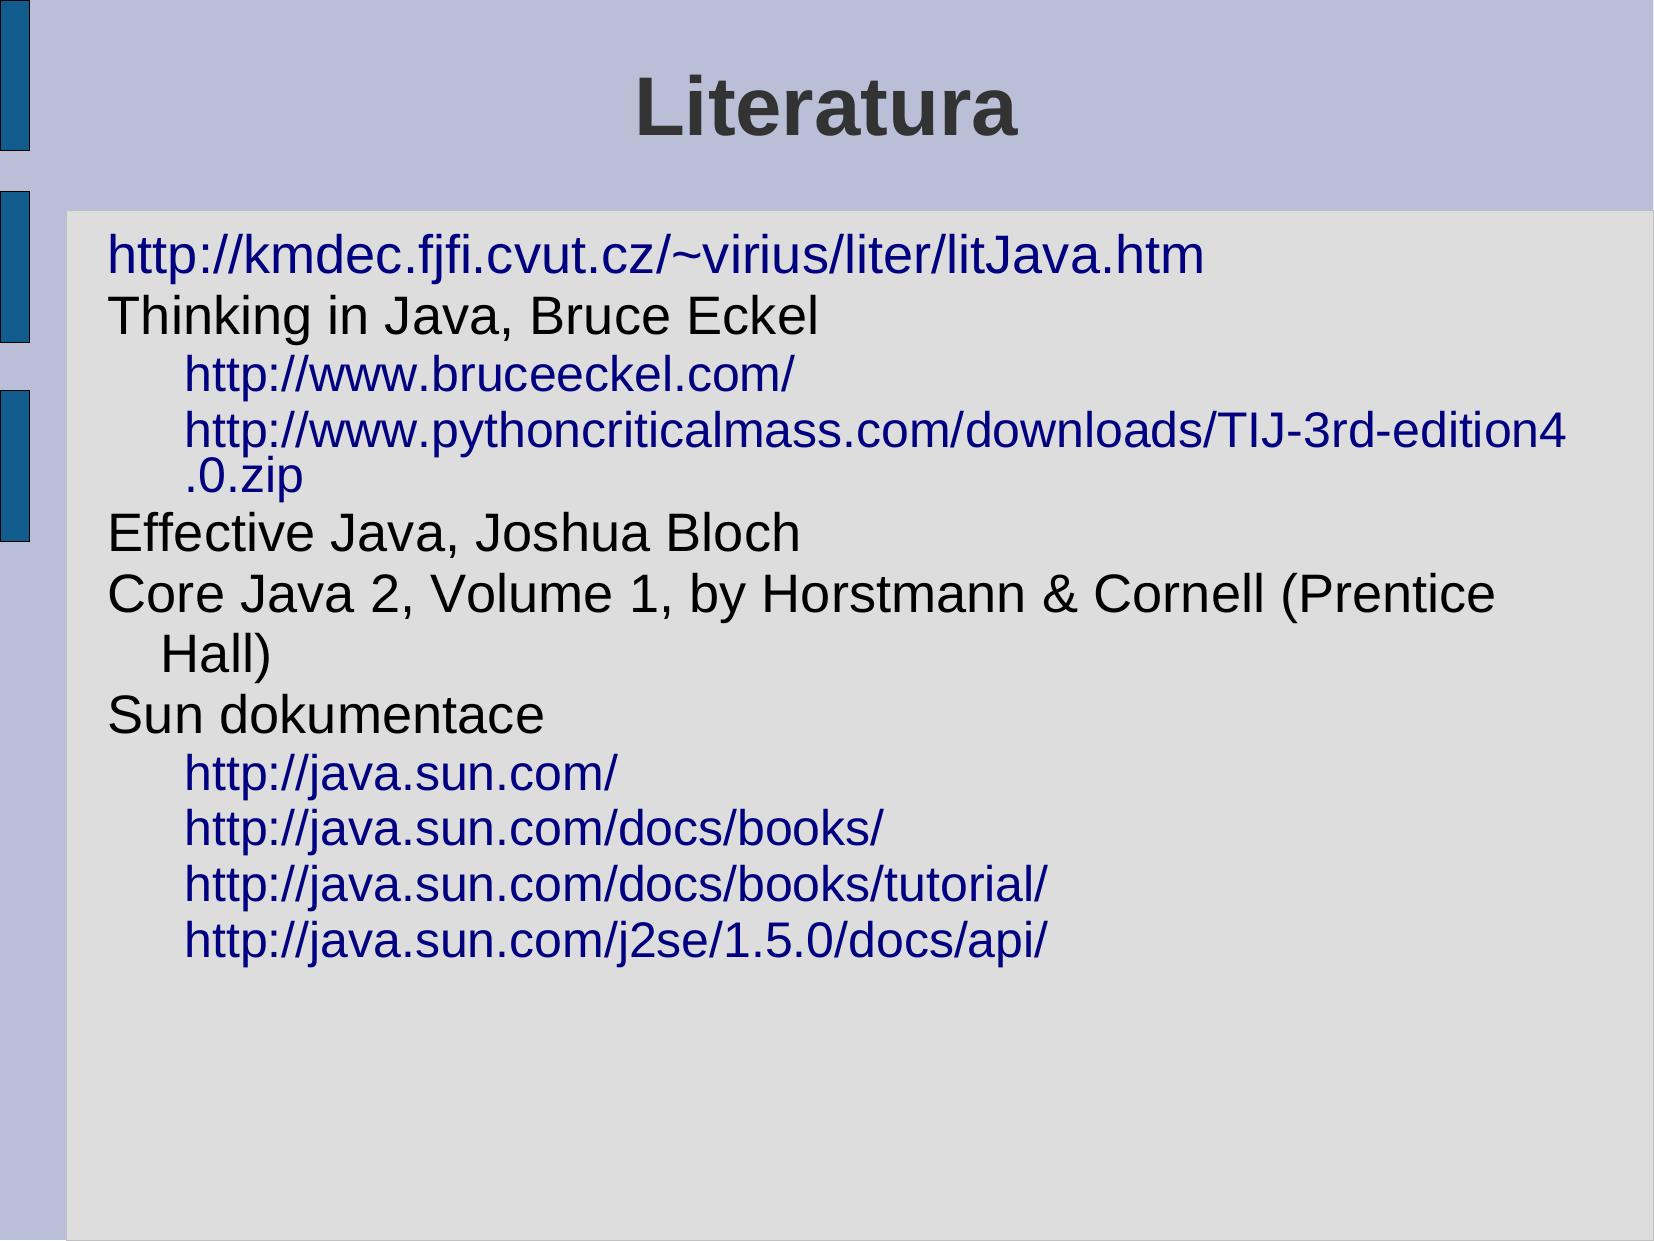

# Literatura
http://kmdec.fjfi.cvut.cz/~virius/liter/litJava.htm
Thinking in Java, Bruce Eckel
http://www.bruceeckel.com/
http://www.pythoncriticalmass.com/downloads/TIJ-3rd-edition4.0.zip
Effective Java, Joshua Bloch
Core Java 2, Volume 1, by Horstmann & Cornell (Prentice Hall)
Sun dokumentace
http://java.sun.com/
http://java.sun.com/docs/books/
http://java.sun.com/docs/books/tutorial/
http://java.sun.com/j2se/1.5.0/docs/api/